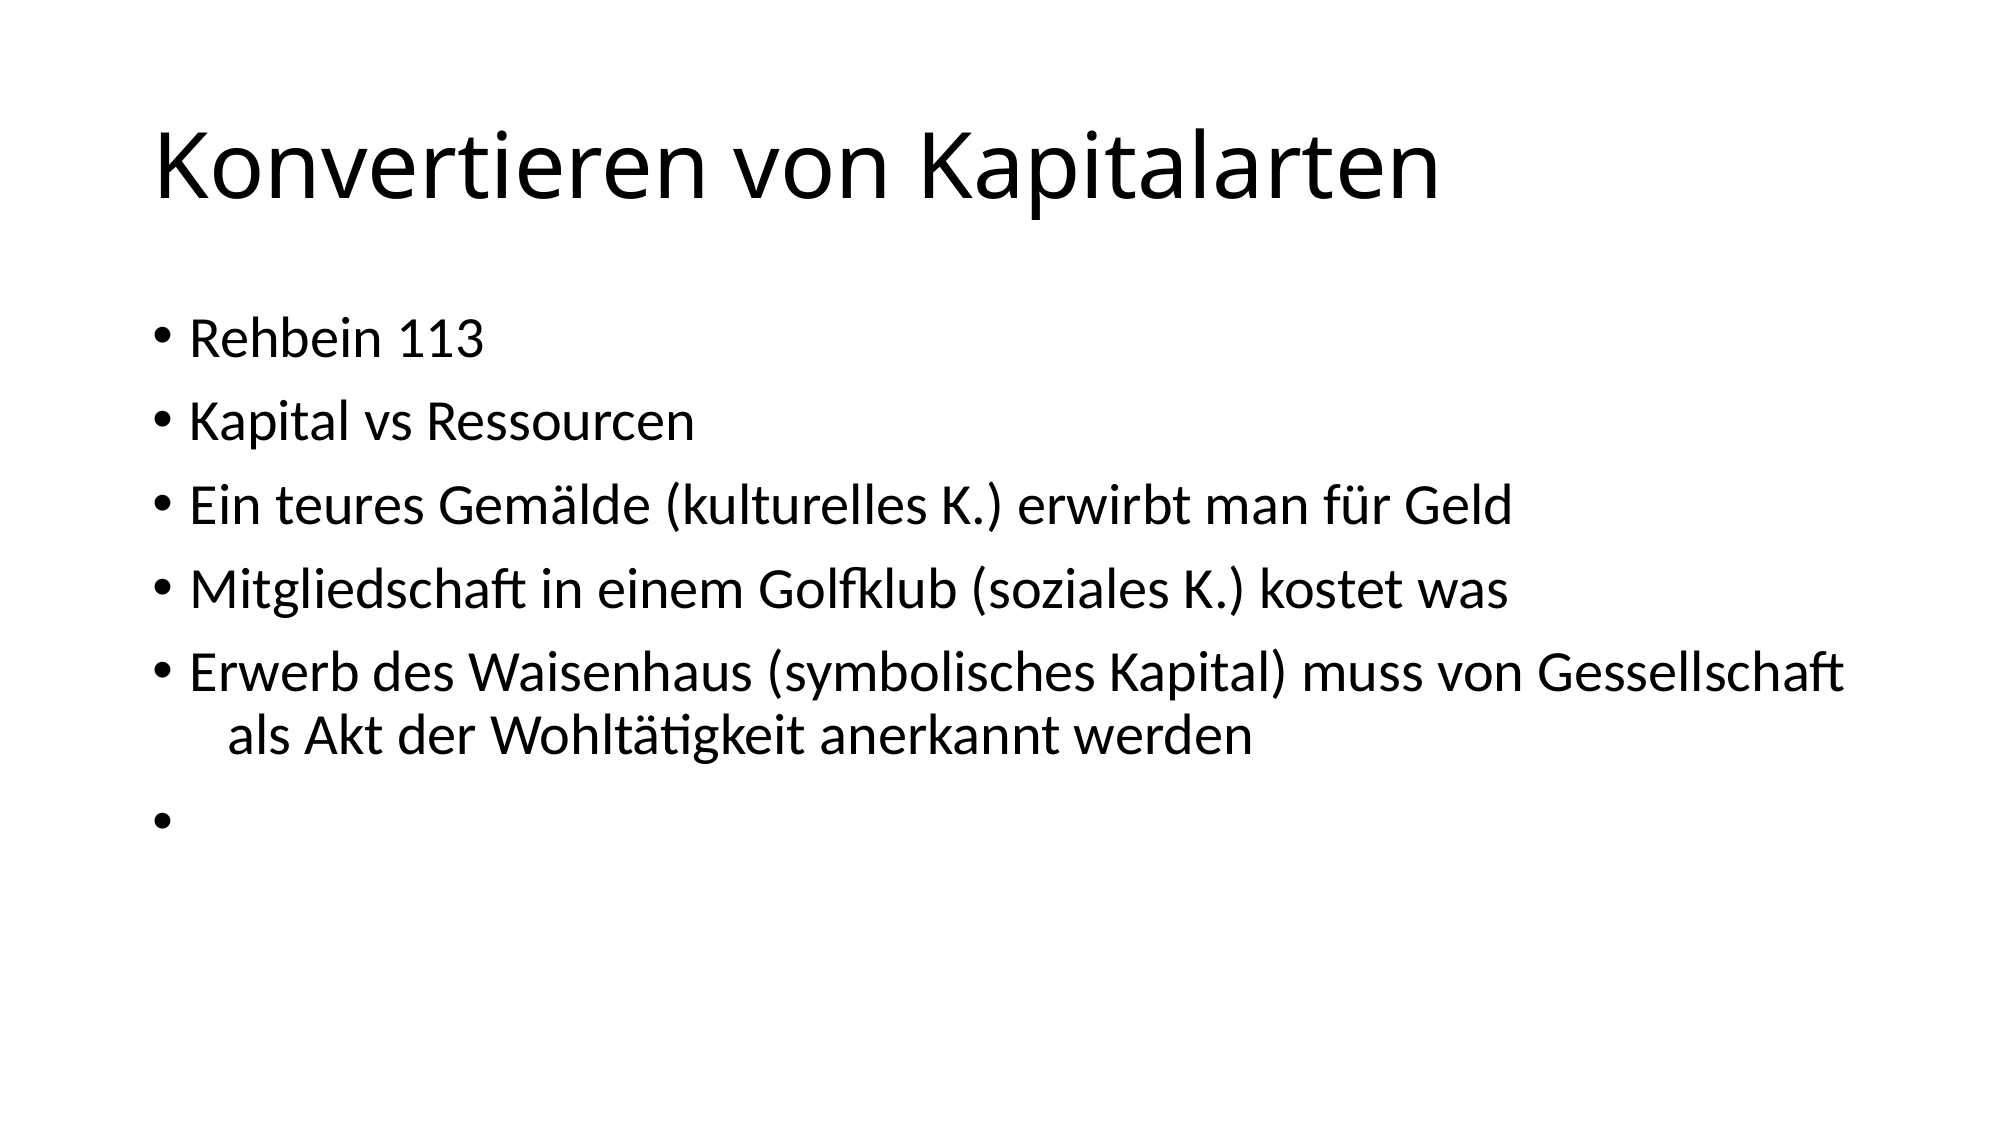

# Konvertieren von Kapitalarten
Rehbein 113
Kapital vs Ressourcen
Ein teures Gemälde (kulturelles K.) erwirbt man für Geld
Mitgliedschaft in einem Golfklub (soziales K.) kostet was
Erwerb des Waisenhaus (symbolisches Kapital) muss von Gessellschaft als Akt der Wohltätigkeit anerkannt werden